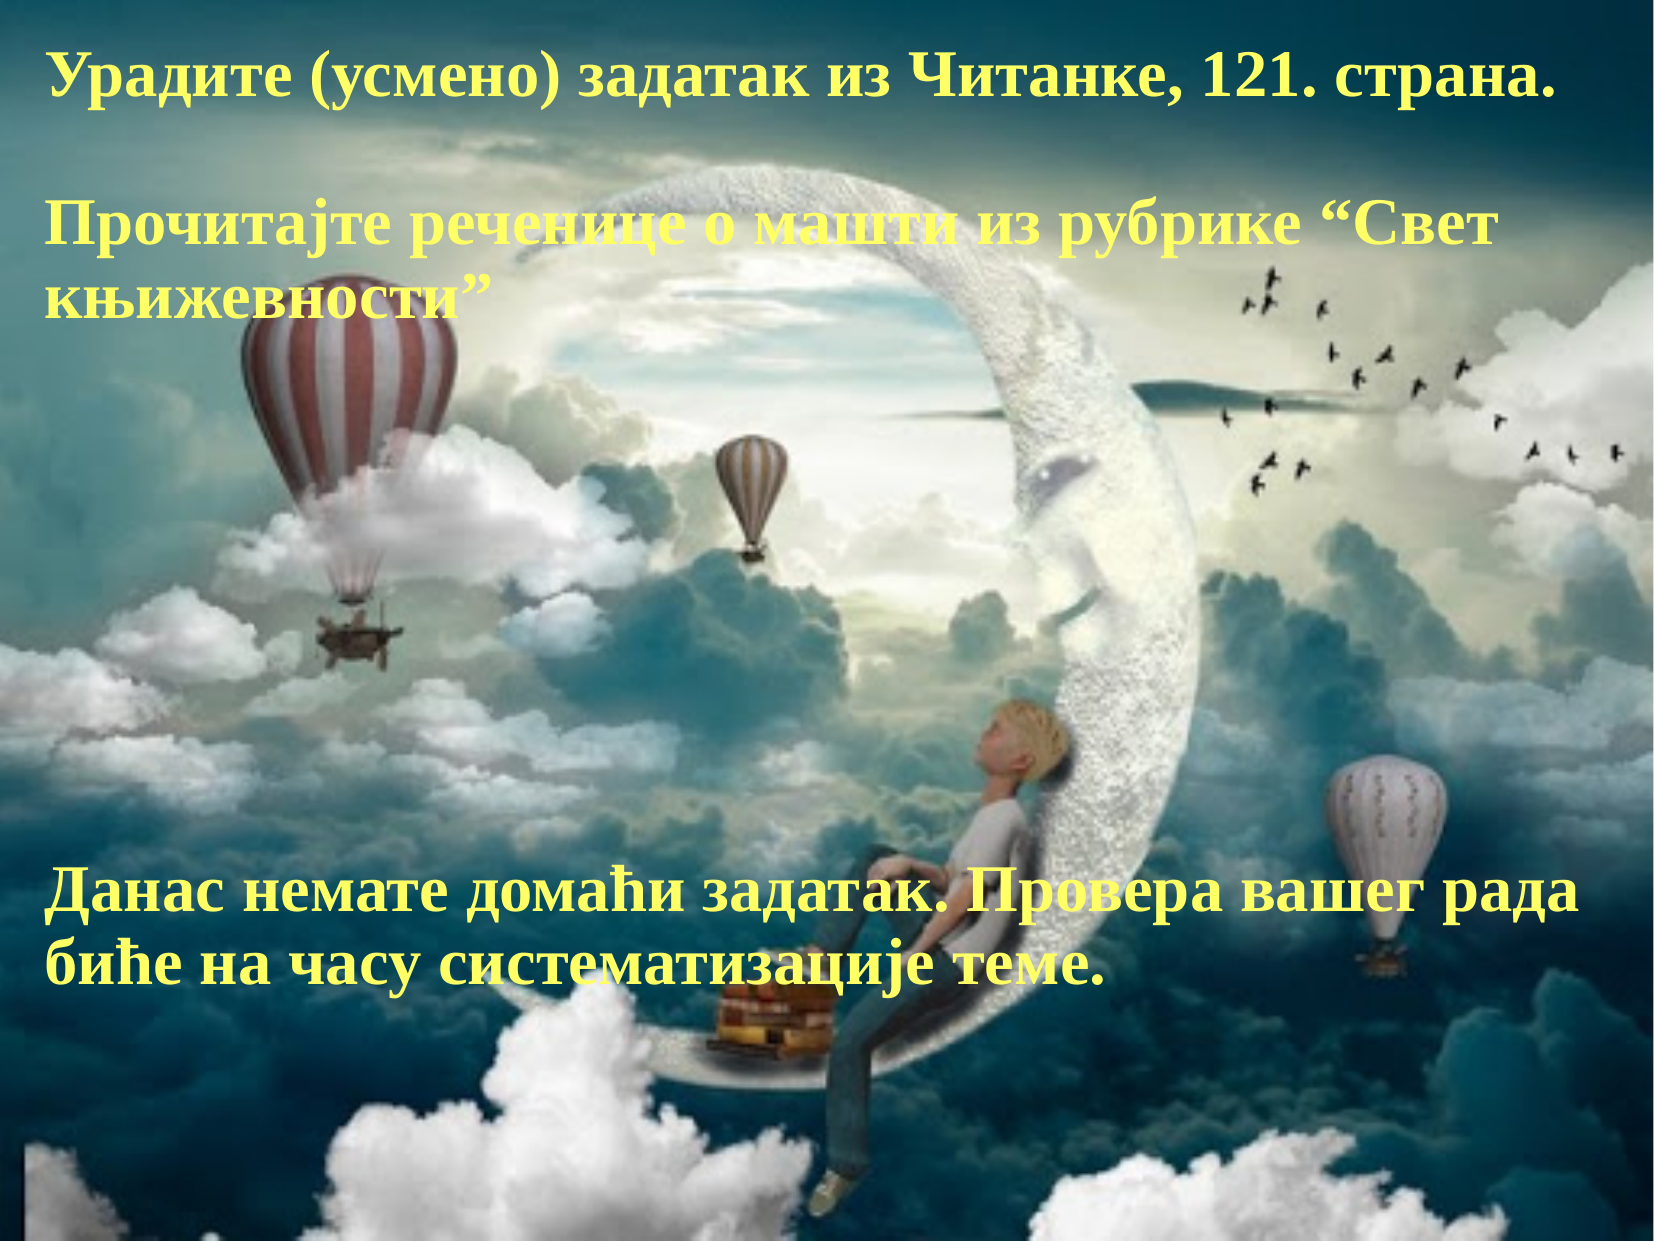

Урадите (усмено) задатак из Читанке, 121. страна.
Прочитајте реченице о машти из рубрике “Свет књижевности”
Данас немате домаћи задатак. Провера вашег рада биће на часу систематизације теме.